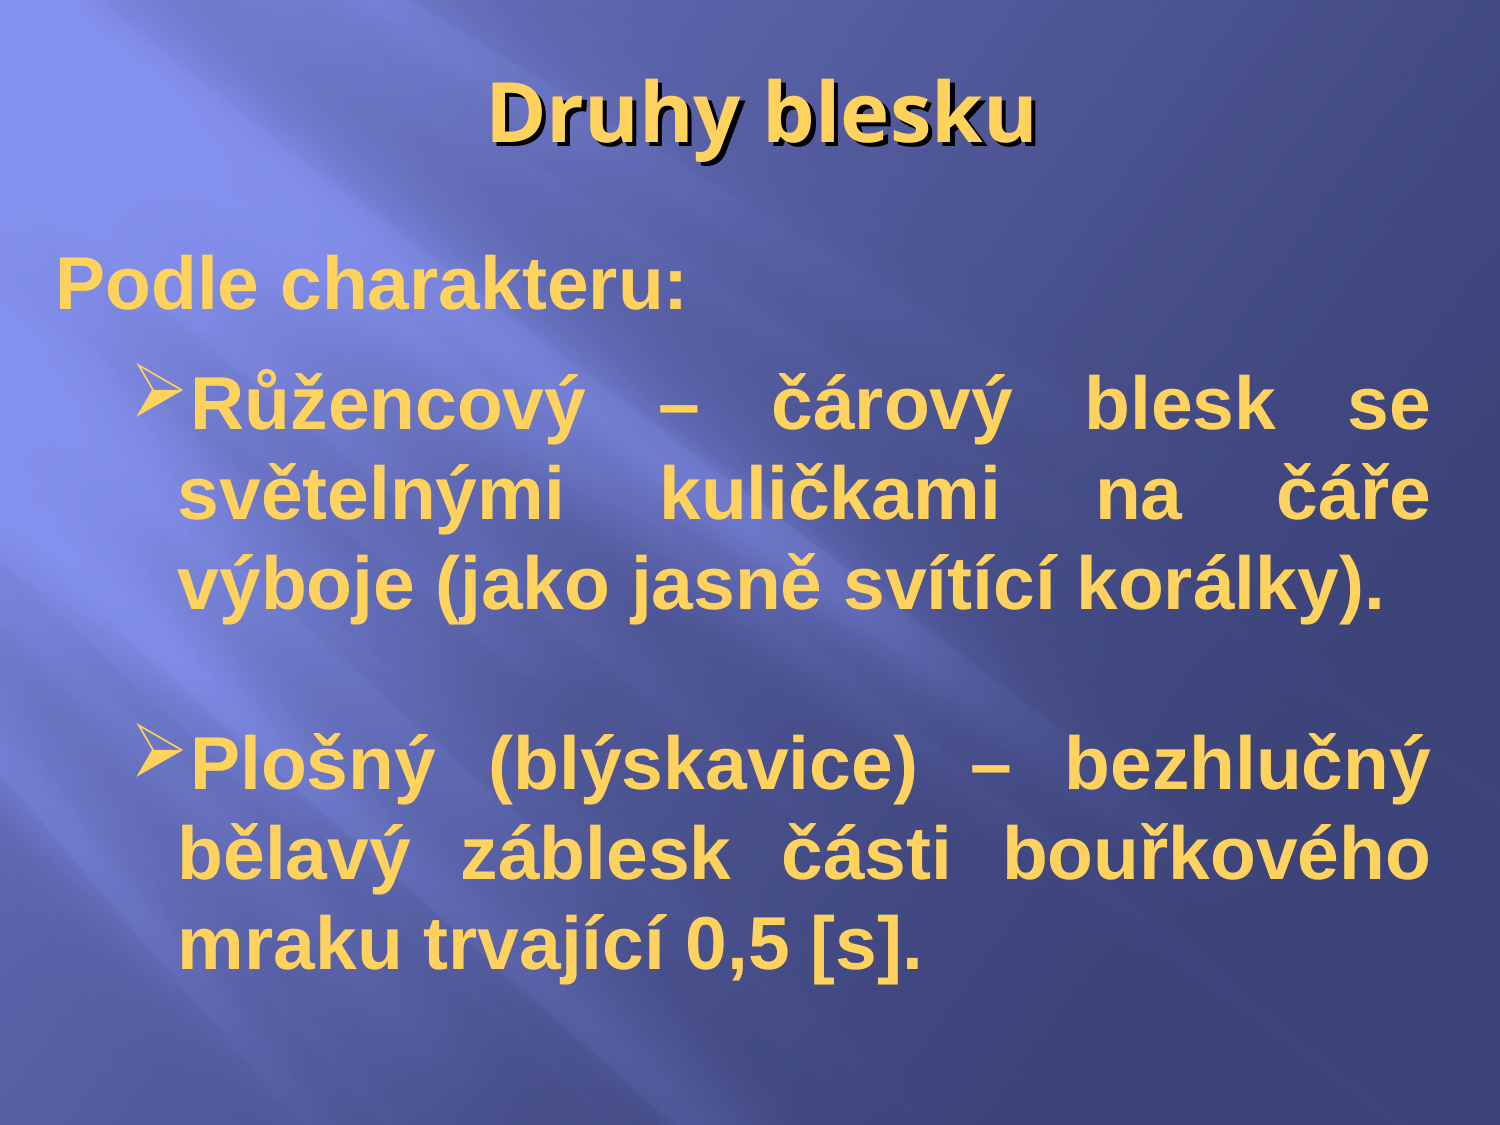

# Druhy blesku
Podle charakteru:
Růžencový – čárový blesk se světelnými kuličkami na čáře výboje (jako jasně svítící korálky).
Plošný (blýskavice) – bezhlučný bělavý záblesk části bouřkového mraku trvající 0,5 [s].